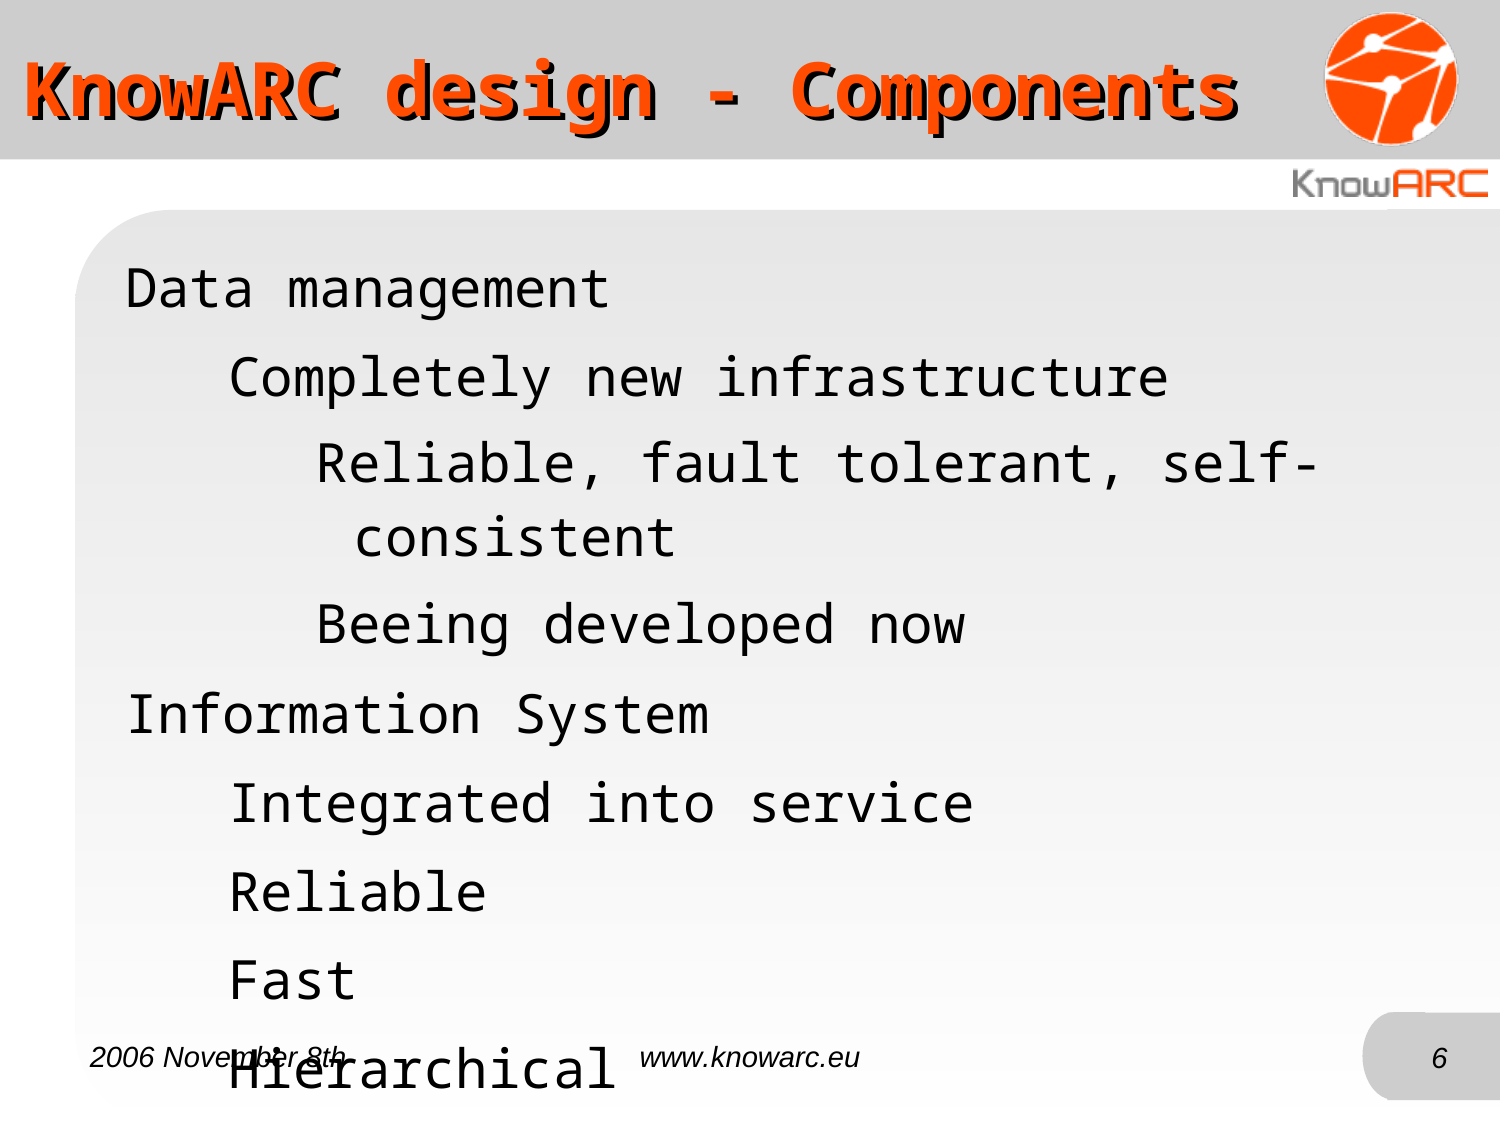

# KnowARC design - Components
Data management
Completely new infrastructure
Reliable, fault tolerant, self-consistent
Beeing developed now
Information System
Integrated into service
Reliable
Fast
Hierarchical
www.knowarc.eu
6